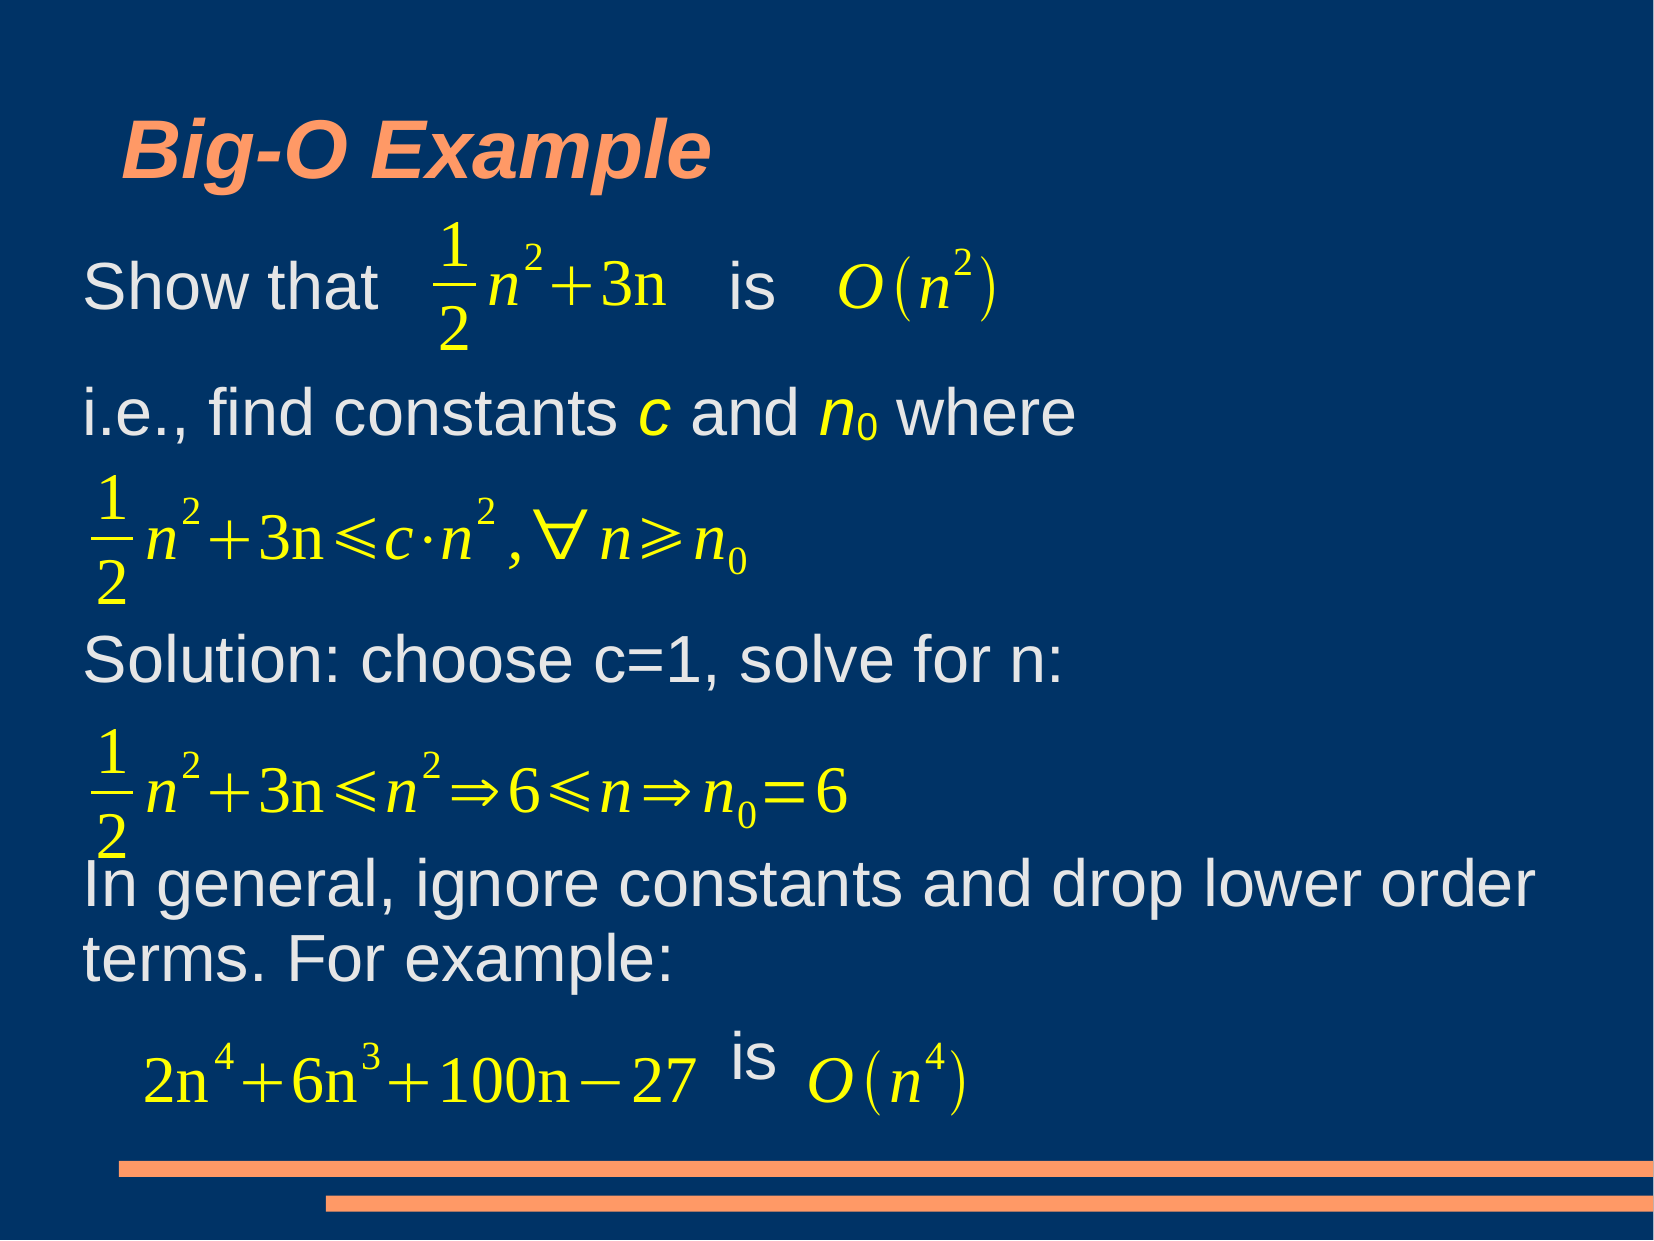

# Big-O Example
Show that 			 is
i.e., find constants c and n0 where
Solution: choose c=1, solve for n:
In general, ignore constants and drop lower order terms. For example:
 is